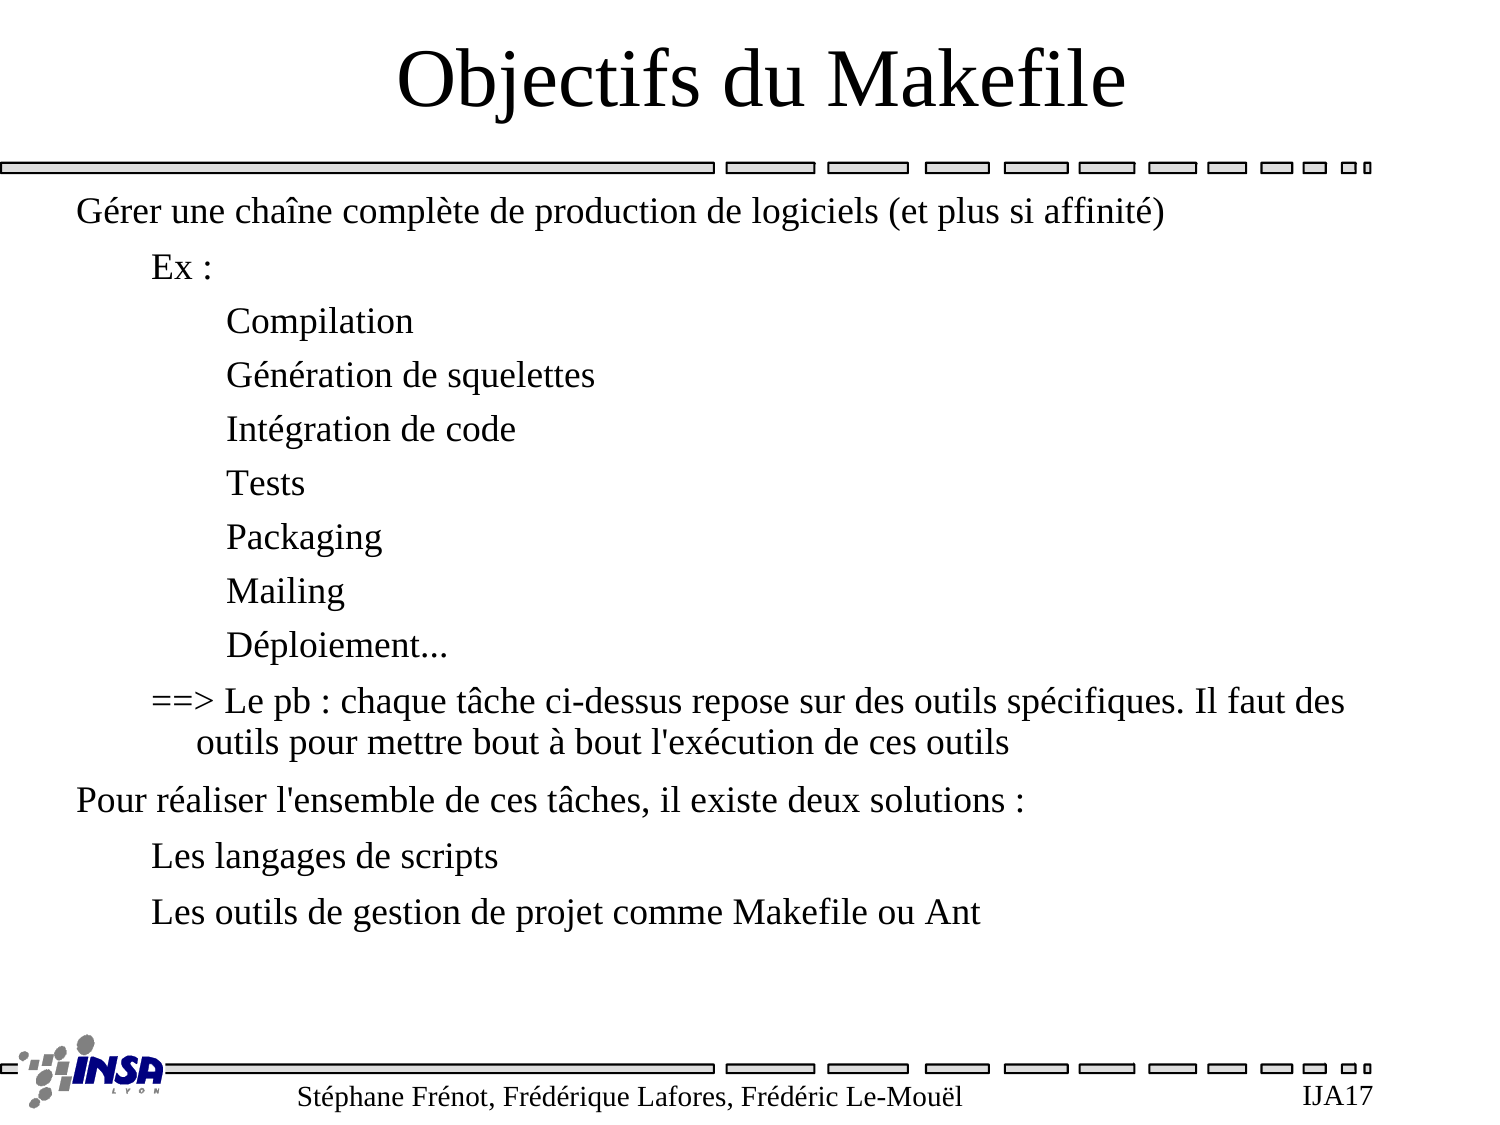

# Objectifs du Makefile
Gérer une chaîne complète de production de logiciels (et plus si affinité)
Ex :
Compilation
Génération de squelettes
Intégration de code
Tests
Packaging
Mailing
Déploiement...
==> Le pb : chaque tâche ci-dessus repose sur des outils spécifiques. Il faut des outils pour mettre bout à bout l'exécution de ces outils
Pour réaliser l'ensemble de ces tâches, il existe deux solutions :
Les langages de scripts
Les outils de gestion de projet comme Makefile ou Ant